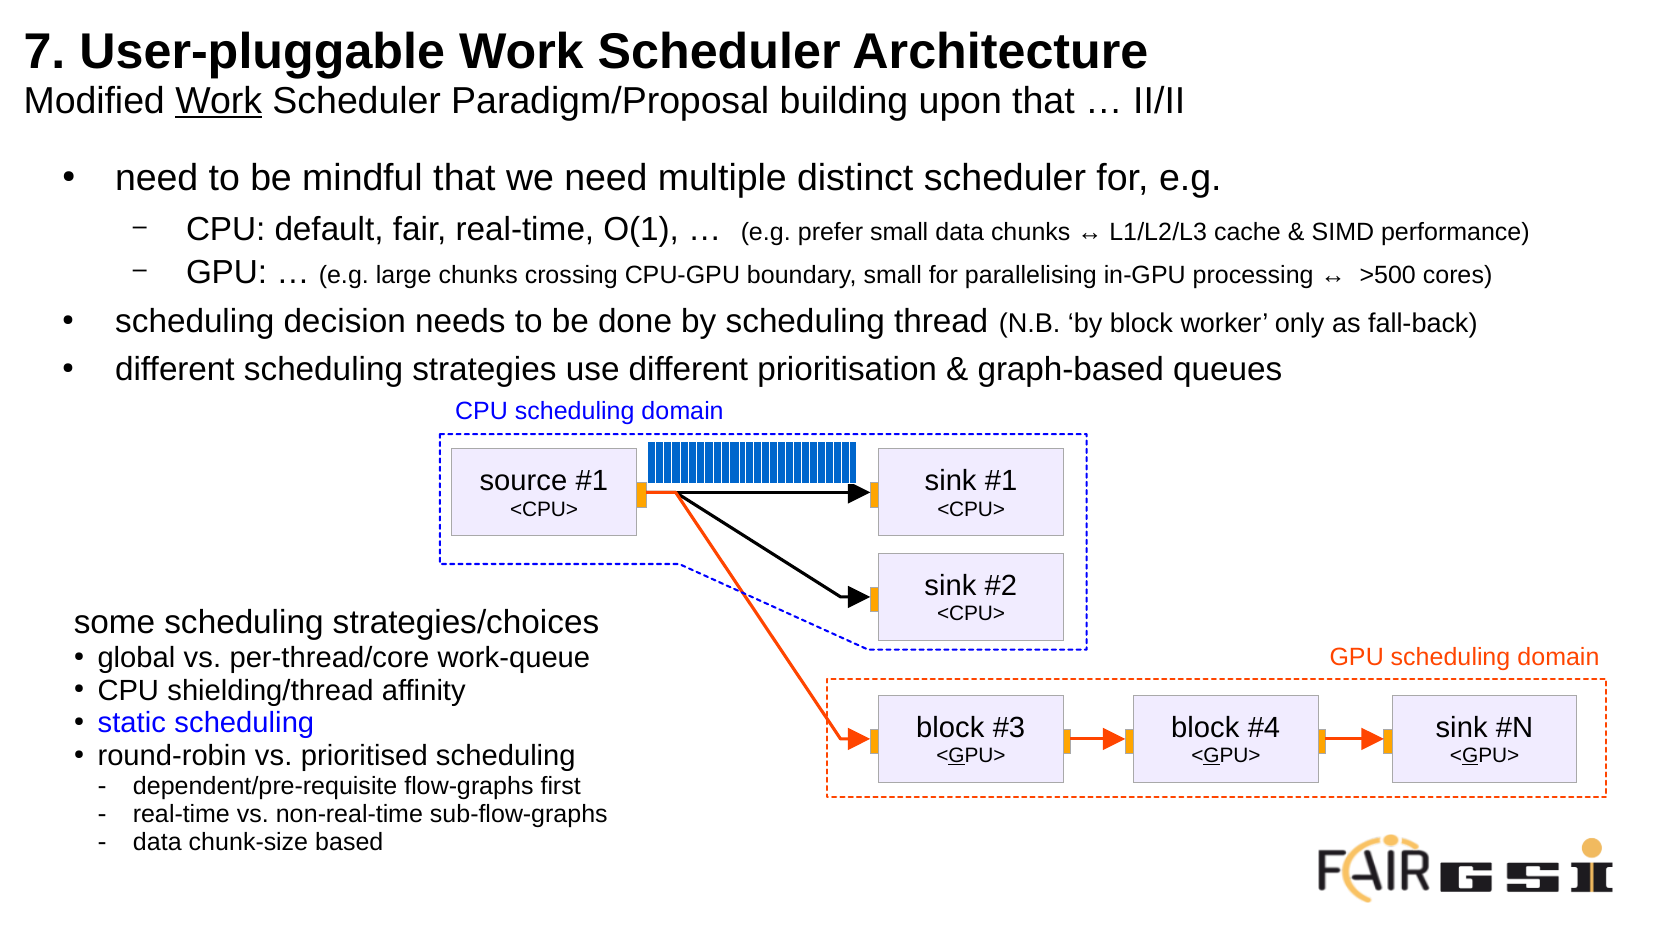

7. User-pluggable Work Scheduler Architecture
Modified Work Scheduler Paradigm/Proposal building upon that … II/II
# need to be mindful that we need multiple distinct scheduler for, e.g.
CPU: default, fair, real-time, O(1), … (e.g. prefer small data chunks ↔ L1/L2/L3 cache & SIMD performance)
GPU: … (e.g. large chunks crossing CPU-GPU boundary, small for parallelising in-GPU processing ↔ >500 cores)
scheduling decision needs to be done by scheduling thread (N.B. ‘by block worker’ only as fall-back)
different scheduling strategies use different prioritisation & graph-based queues
CPU scheduling domain
| | | | | | | | | | | | | | | | | | | | | | | | | | |
| --- | --- | --- | --- | --- | --- | --- | --- | --- | --- | --- | --- | --- | --- | --- | --- | --- | --- | --- | --- | --- | --- | --- | --- | --- | --- |
source #1
<CPU>
sink #1
<CPU>
sink #2
<CPU>
some scheduling strategies/choices
global vs. per-thread/core work-queue
CPU shielding/thread affinity
static scheduling
round-robin vs. prioritised scheduling
dependent/pre-requisite flow-graphs first
real-time vs. non-real-time sub-flow-graphs
data chunk-size based
GPU scheduling domain
block #3
<GPU>
block #4
<GPU>
sink #N
<GPU>